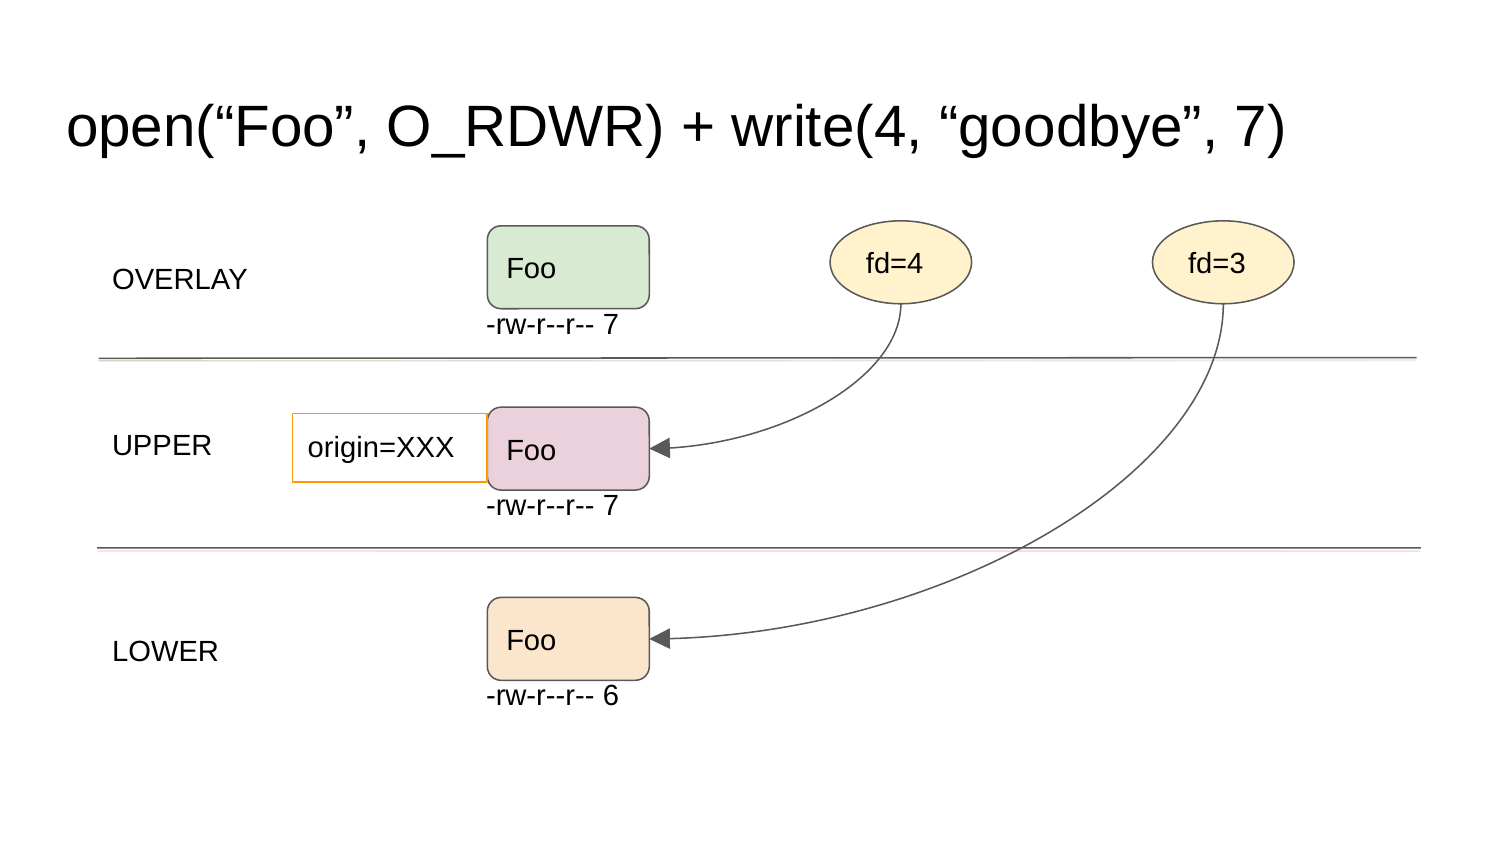

# open(“Foo”, O_RDWR) + write(4, “goodbye”, 7)
fd=4
fd=3
Foo
OVERLAY
-rw-r--r-- 7
Foo
UPPER
origin=XXX
-rw-r--r-- 7
Foo
LOWER
-rw-r--r-- 6